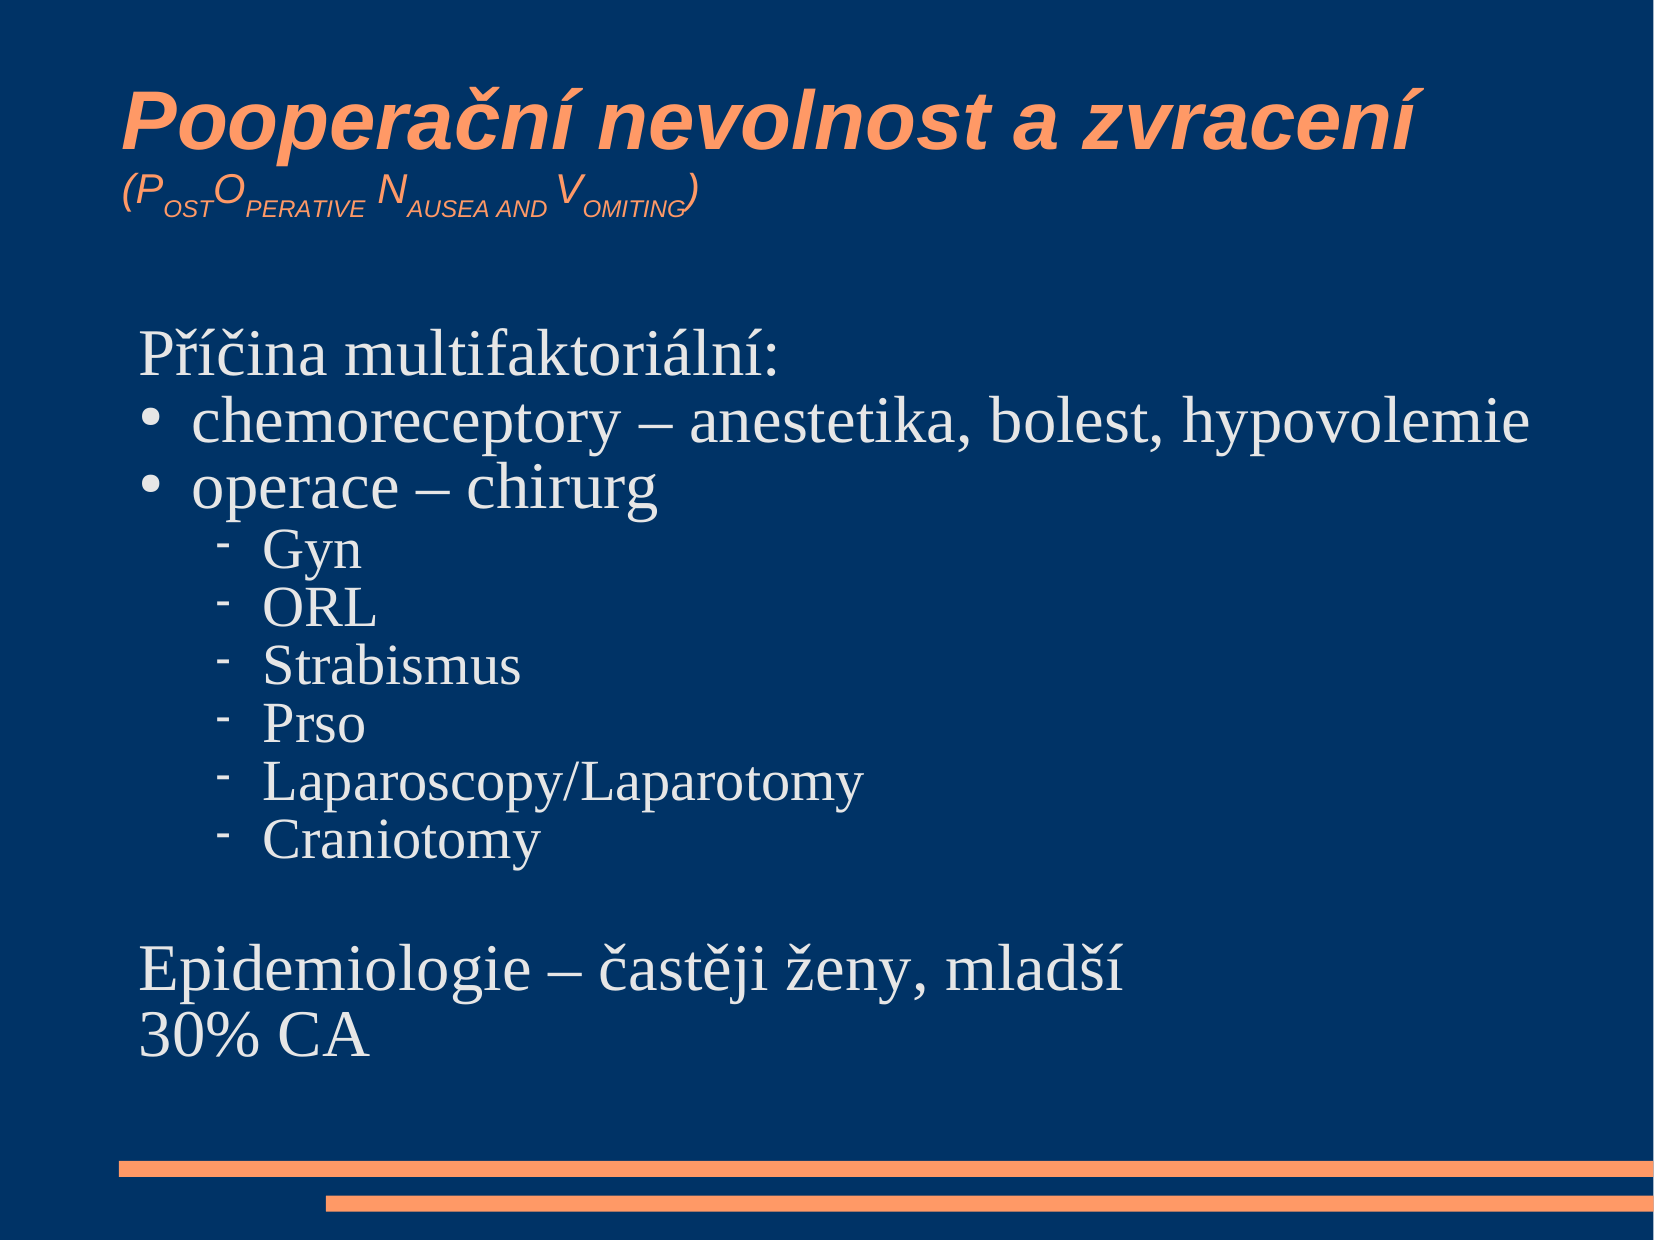

# Pooperační nevolnost a zvracení (POSTOPERATIVE NAUSEA AND VOMITING)
Příčina multifaktoriální:
chemoreceptory – anestetika, bolest, hypovolemie
operace – chirurg
Gyn
ORL
Strabismus
Prso
Laparoscopy/Laparotomy
Craniotomy
Epidemiologie – častěji ženy, mladší
30% CA